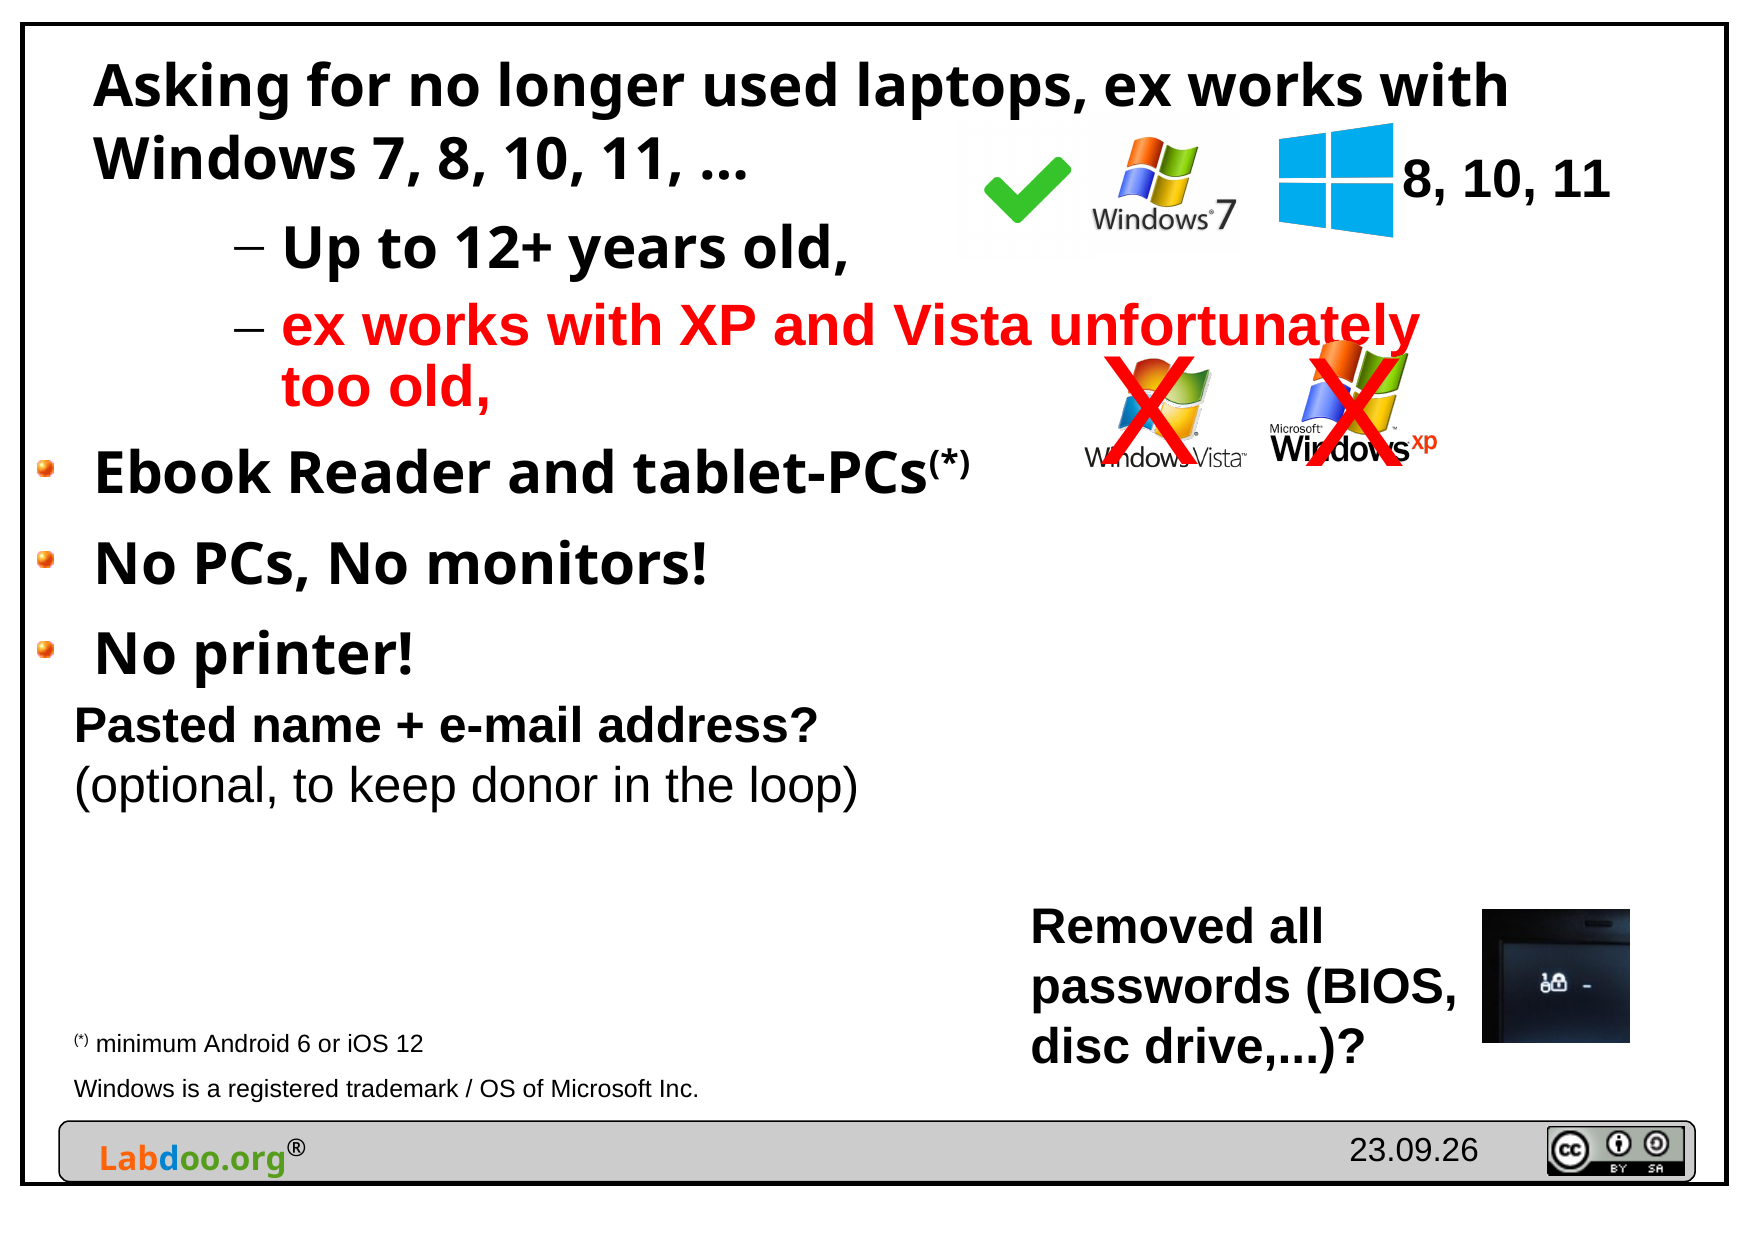

# Asking for no longer used laptops, ex works with Windows 7, 8, 10, 11, …
Up to 12+ years old,
ex works with XP and Vista unfortunately too old,
Ebook Reader and tablet-PCs(*)
No PCs, No monitors!
No printer!
8, 10, 11
X
X
Pasted name + e-mail address?
(optional, to keep donor in the loop)
Removed all passwords (BIOS, disc drive,...)?
(*) minimum Android 6 or iOS 12
Windows is a registered trademark / OS of Microsoft Inc.
Labdoo.org®